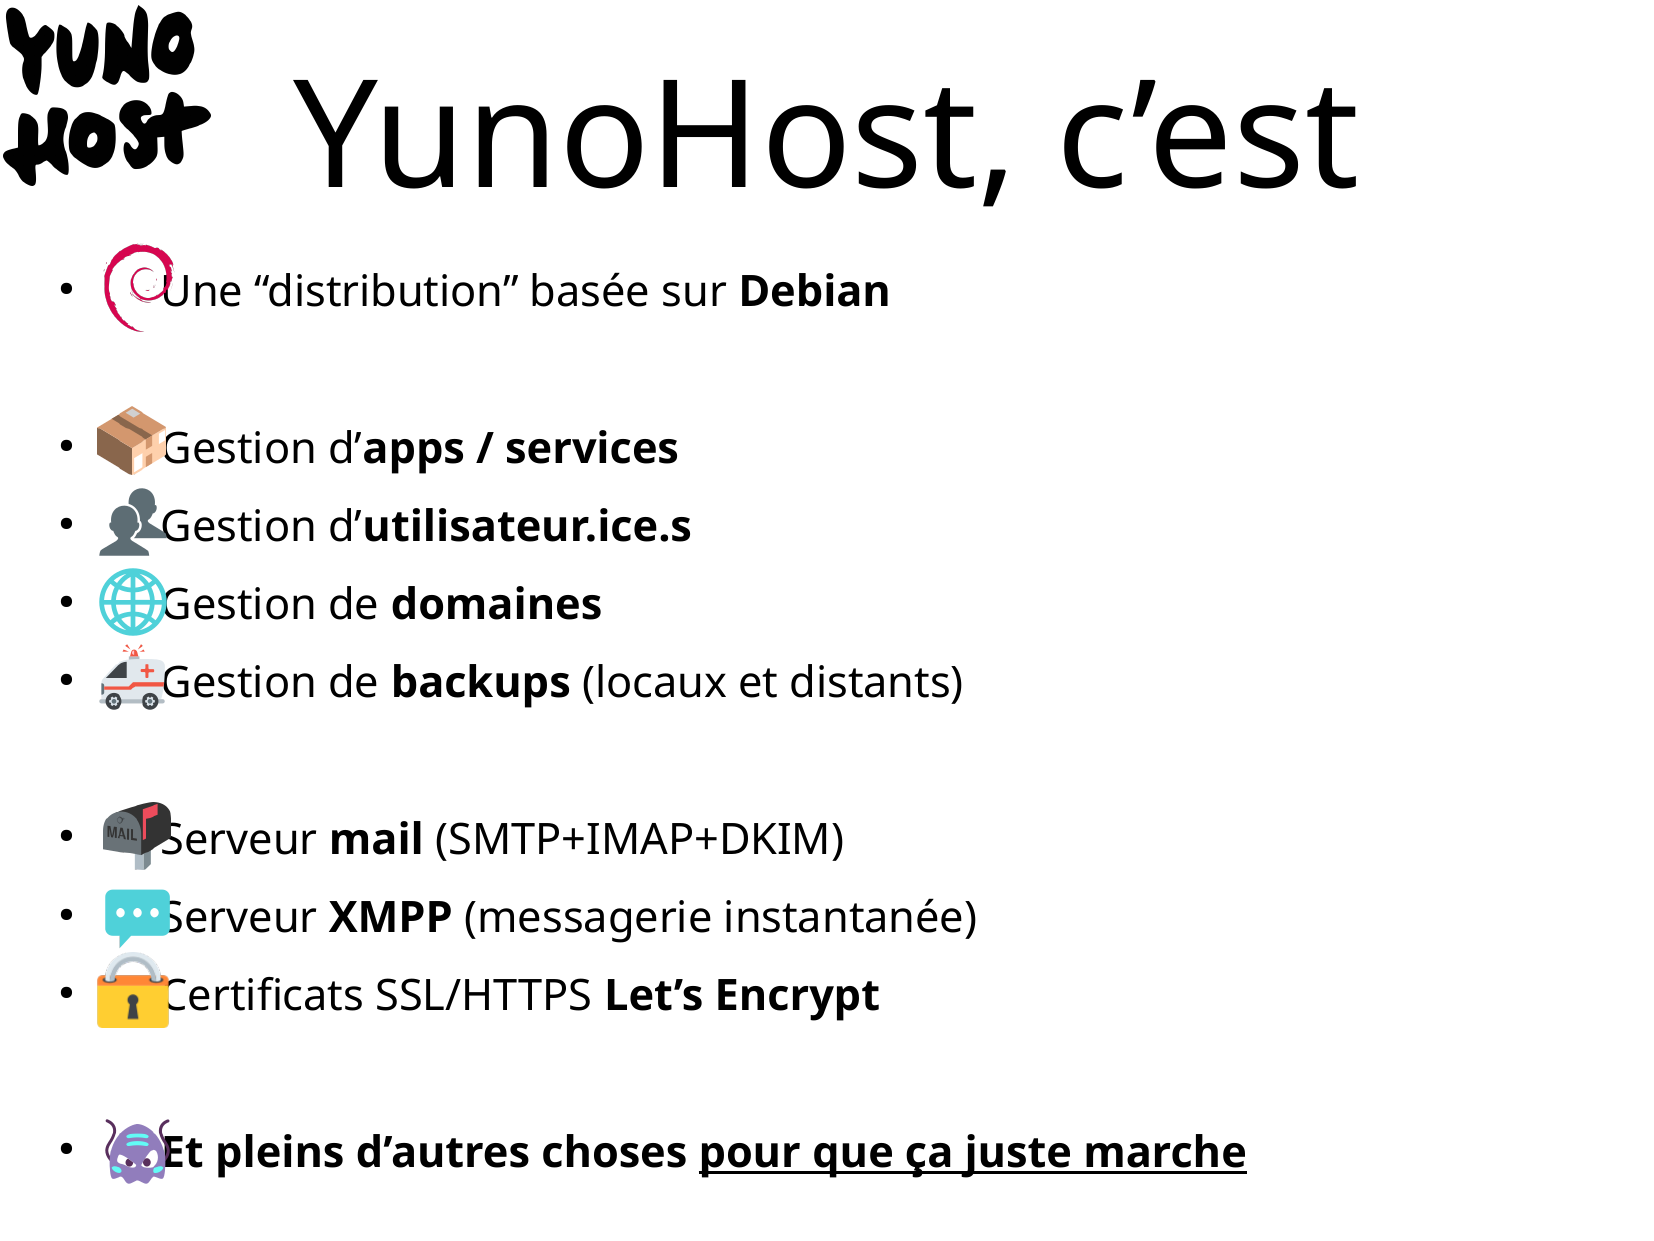

# YunoHost, c’est
 Une “distribution” basée sur Debian
 Gestion d’apps / services
 Gestion d’utilisateur.ice.s
 Gestion de domaines
 Gestion de backups (locaux et distants)
 Serveur mail (SMTP+IMAP+DKIM)
 Serveur XMPP (messagerie instantanée)
 Certificats SSL/HTTPS Let’s Encrypt
 Et pleins d’autres choses pour que ça juste marche